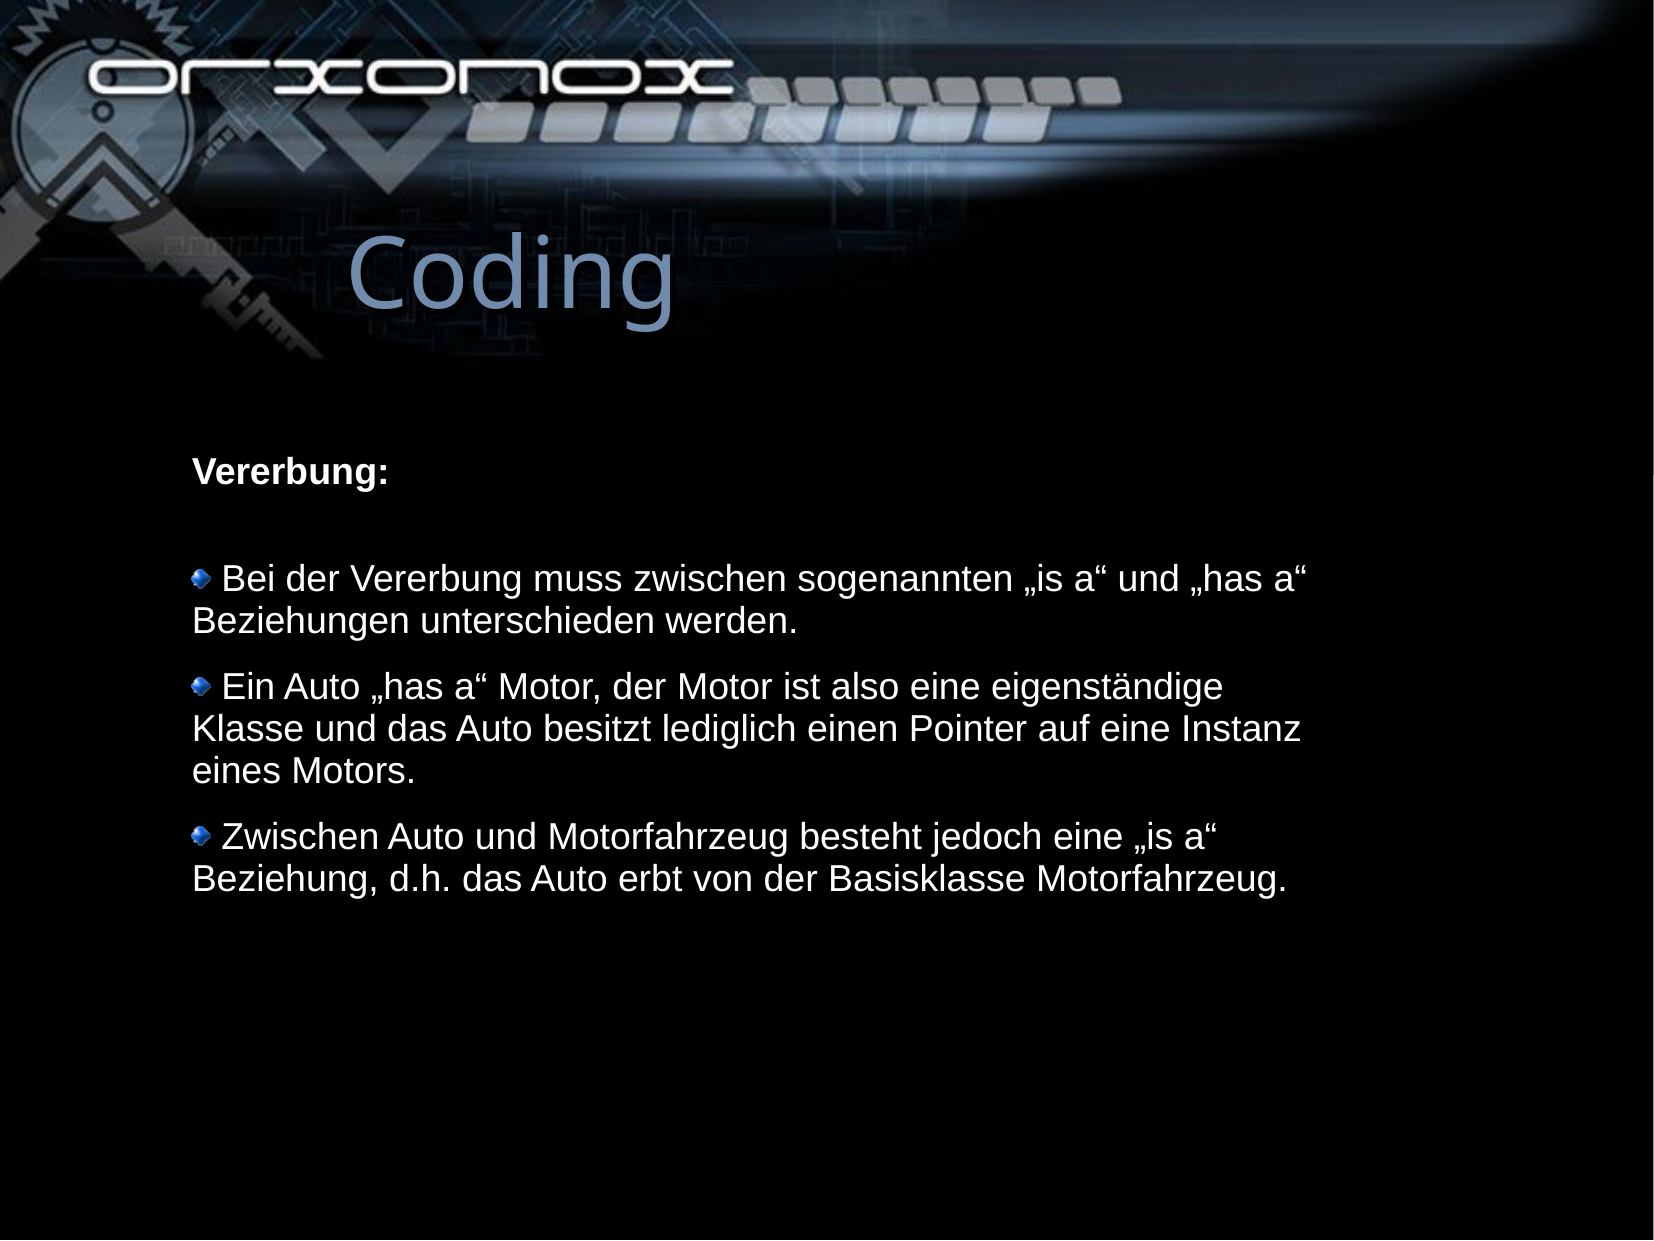

Coding
Vererbung:
 Bei der Vererbung muss zwischen sogenannten „is a“ und „has a“ Beziehungen unterschieden werden.
 Ein Auto „has a“ Motor, der Motor ist also eine eigenständige Klasse und das Auto besitzt lediglich einen Pointer auf eine Instanz eines Motors.
 Zwischen Auto und Motorfahrzeug besteht jedoch eine „is a“ Beziehung, d.h. das Auto erbt von der Basisklasse Motorfahrzeug.